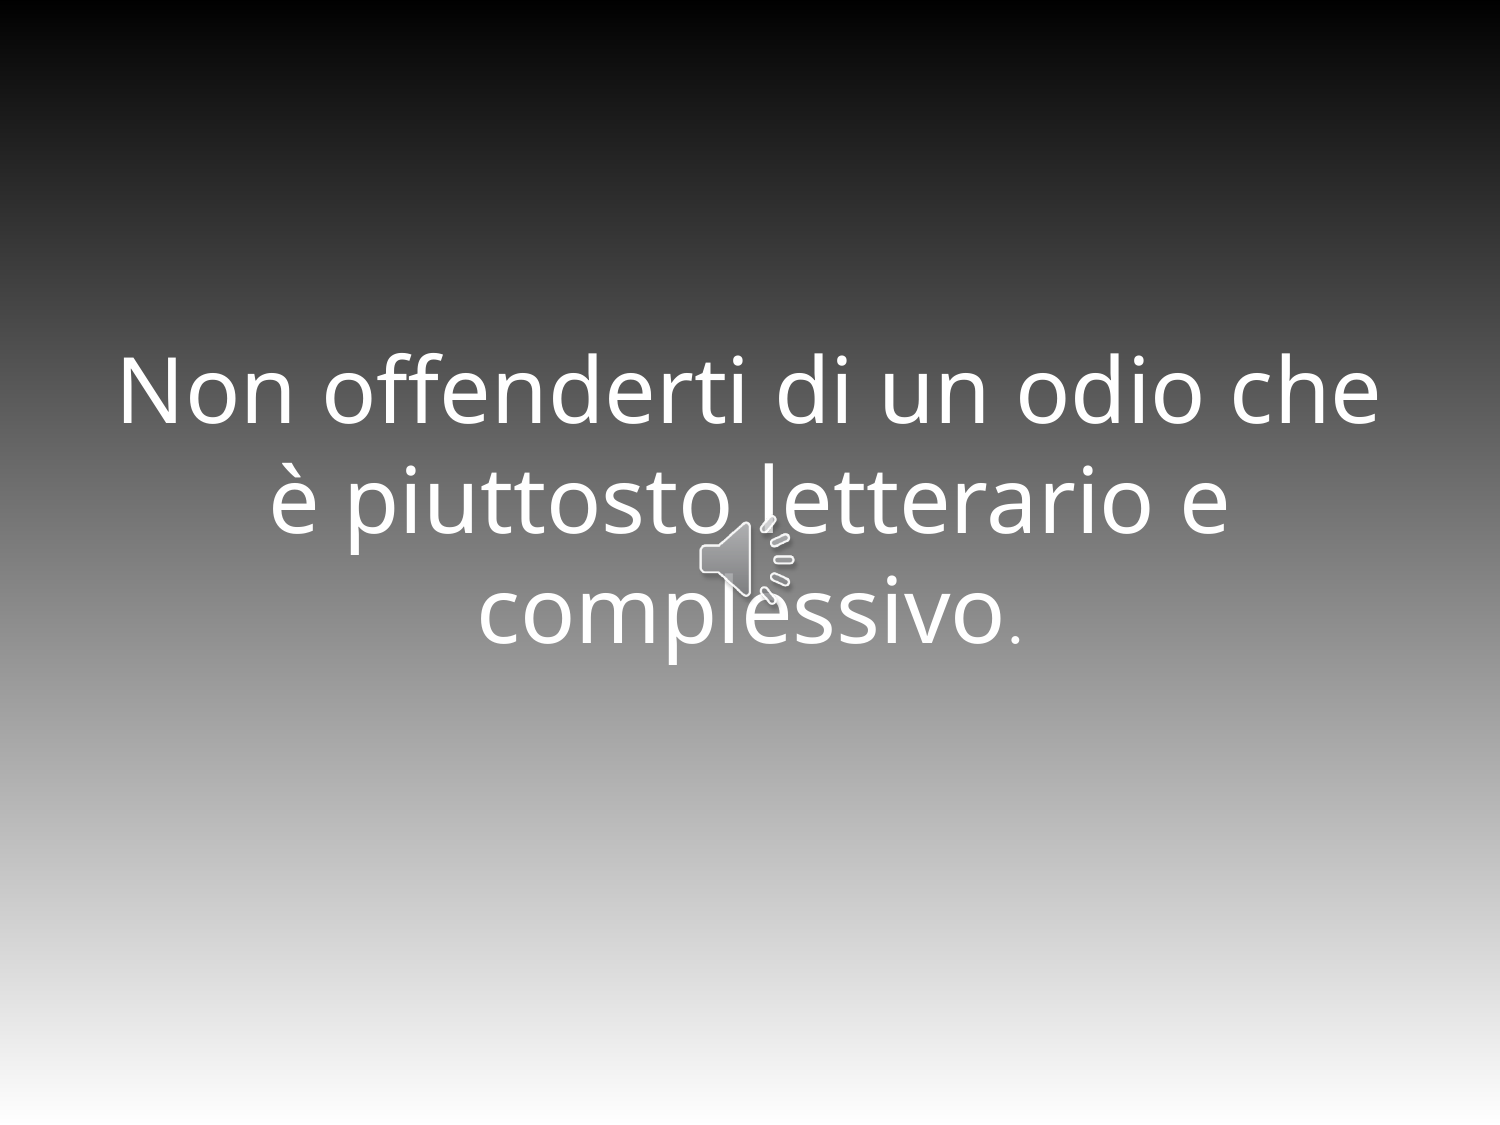

# Non offenderti di un odio che è piuttosto letterario e complessivo.